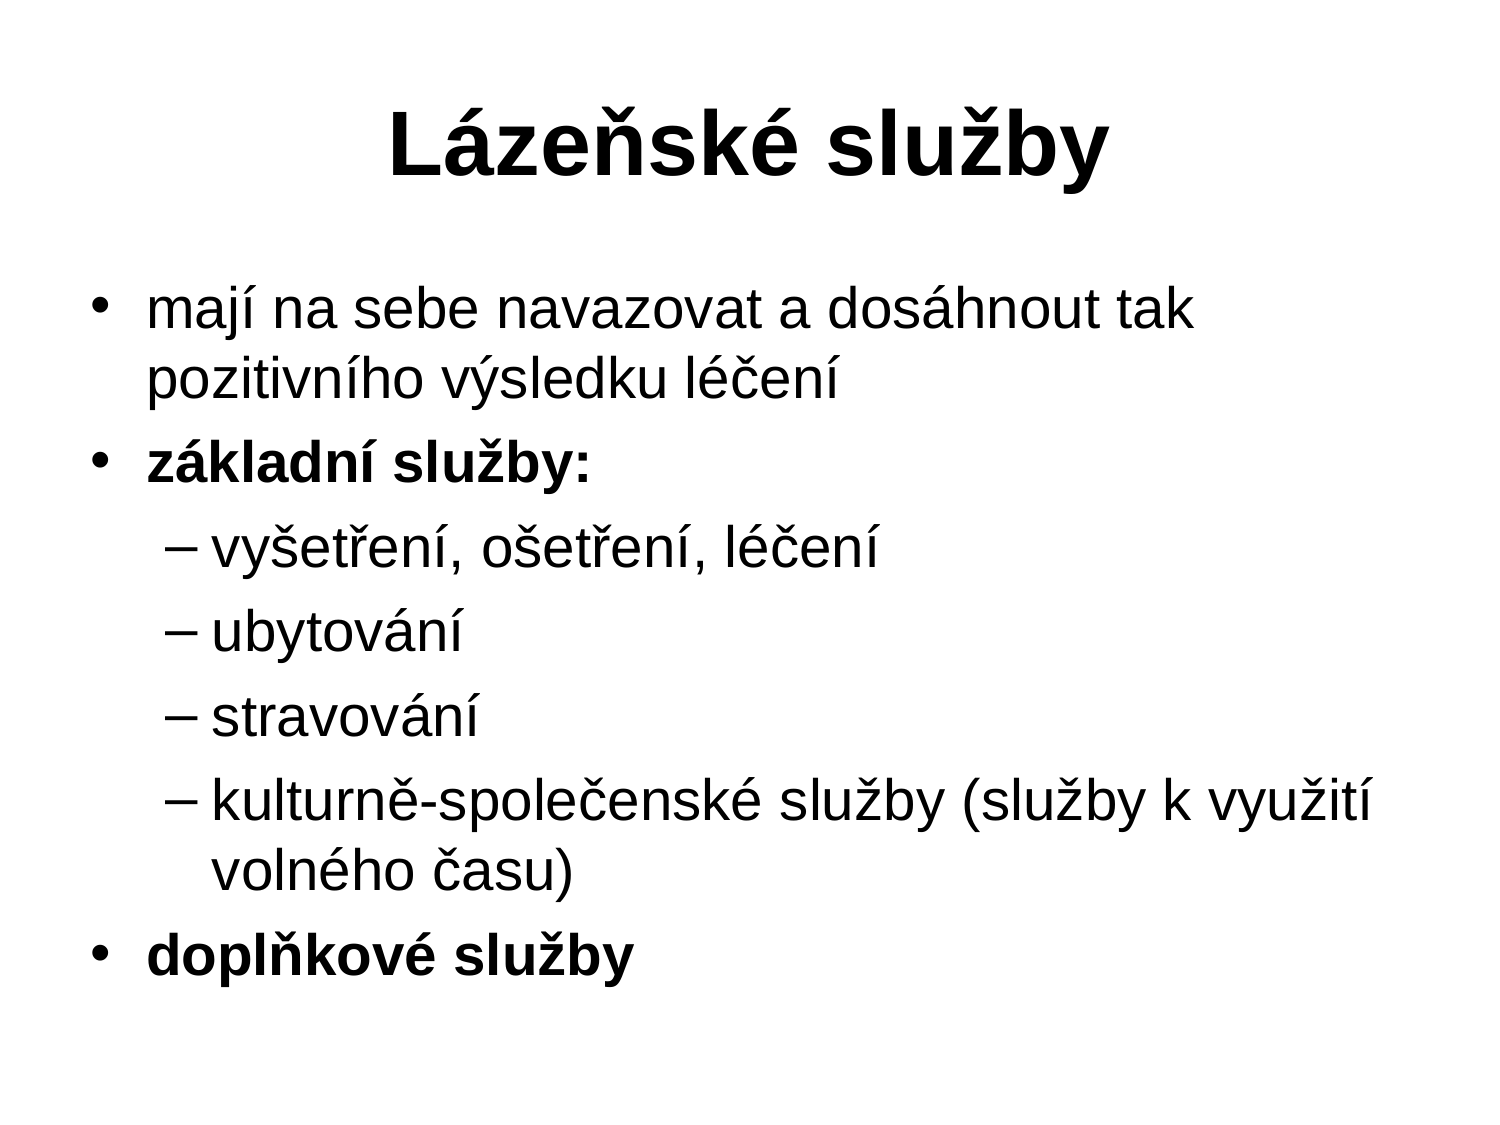

# Lázeňské služby
mají na sebe navazovat a dosáhnout tak pozitivního výsledku léčení
základní služby:
vyšetření, ošetření, léčení
ubytování
stravování
kulturně-společenské služby (služby k využití volného času)
doplňkové služby